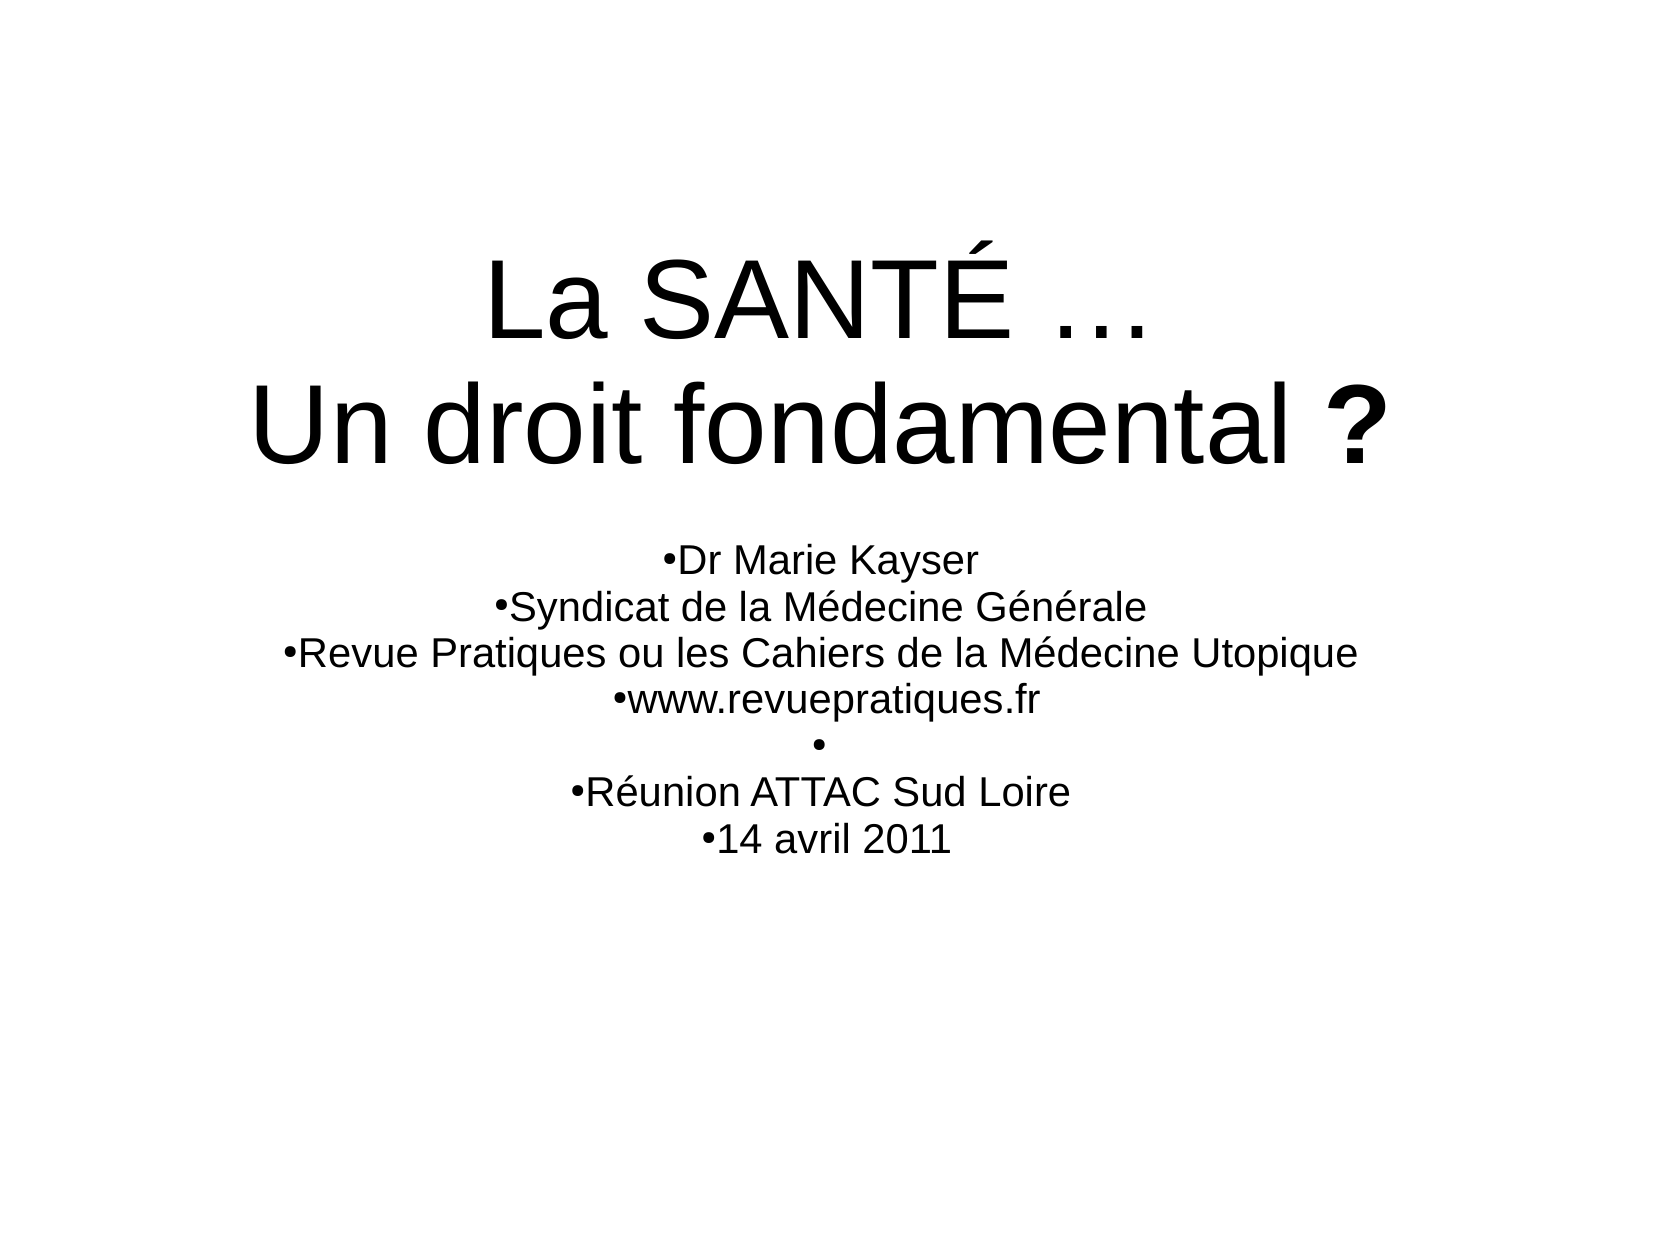

# La SANTÉ … Un droit fondamental ?
Dr Marie Kayser
Syndicat de la Médecine Générale
Revue Pratiques ou les Cahiers de la Médecine Utopique
www.revuepratiques.fr
Réunion ATTAC Sud Loire
14 avril 2011